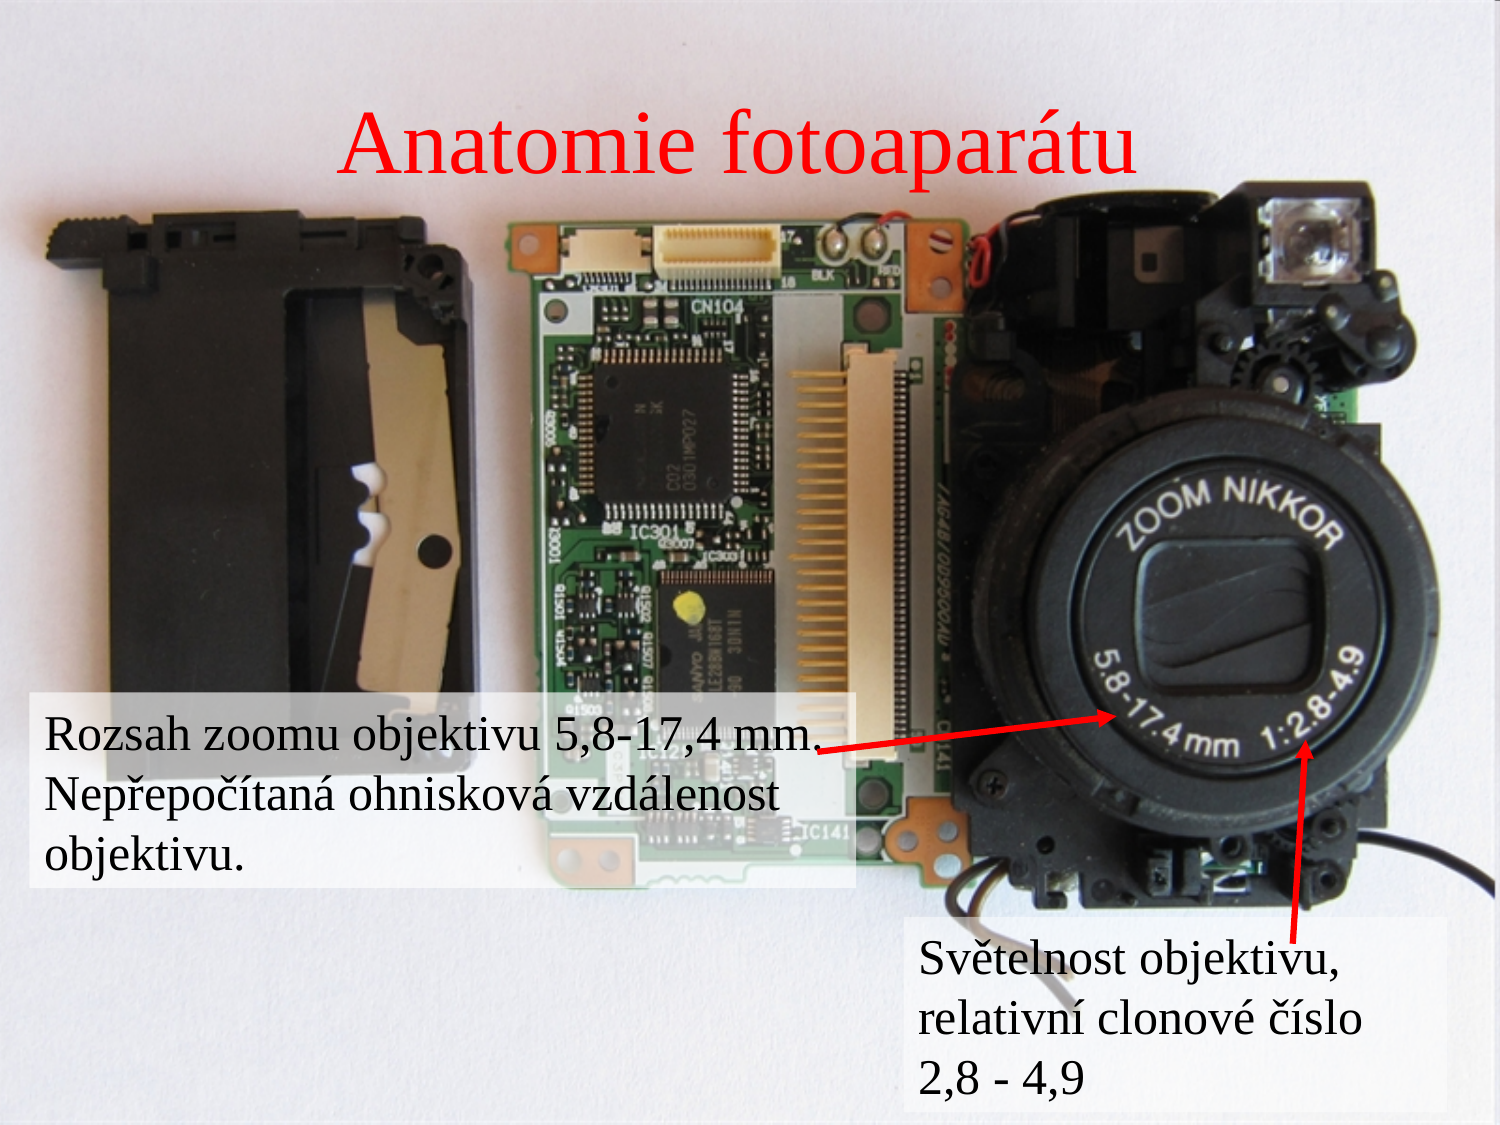

# Anatomie fotoaparátu
Rozsah zoomu objektivu 5,8-17,4 mm. Nepřepočítaná ohnisková vzdálenost objektivu.
Světelnost objektivu, relativní clonové číslo 2,8 - 4,9